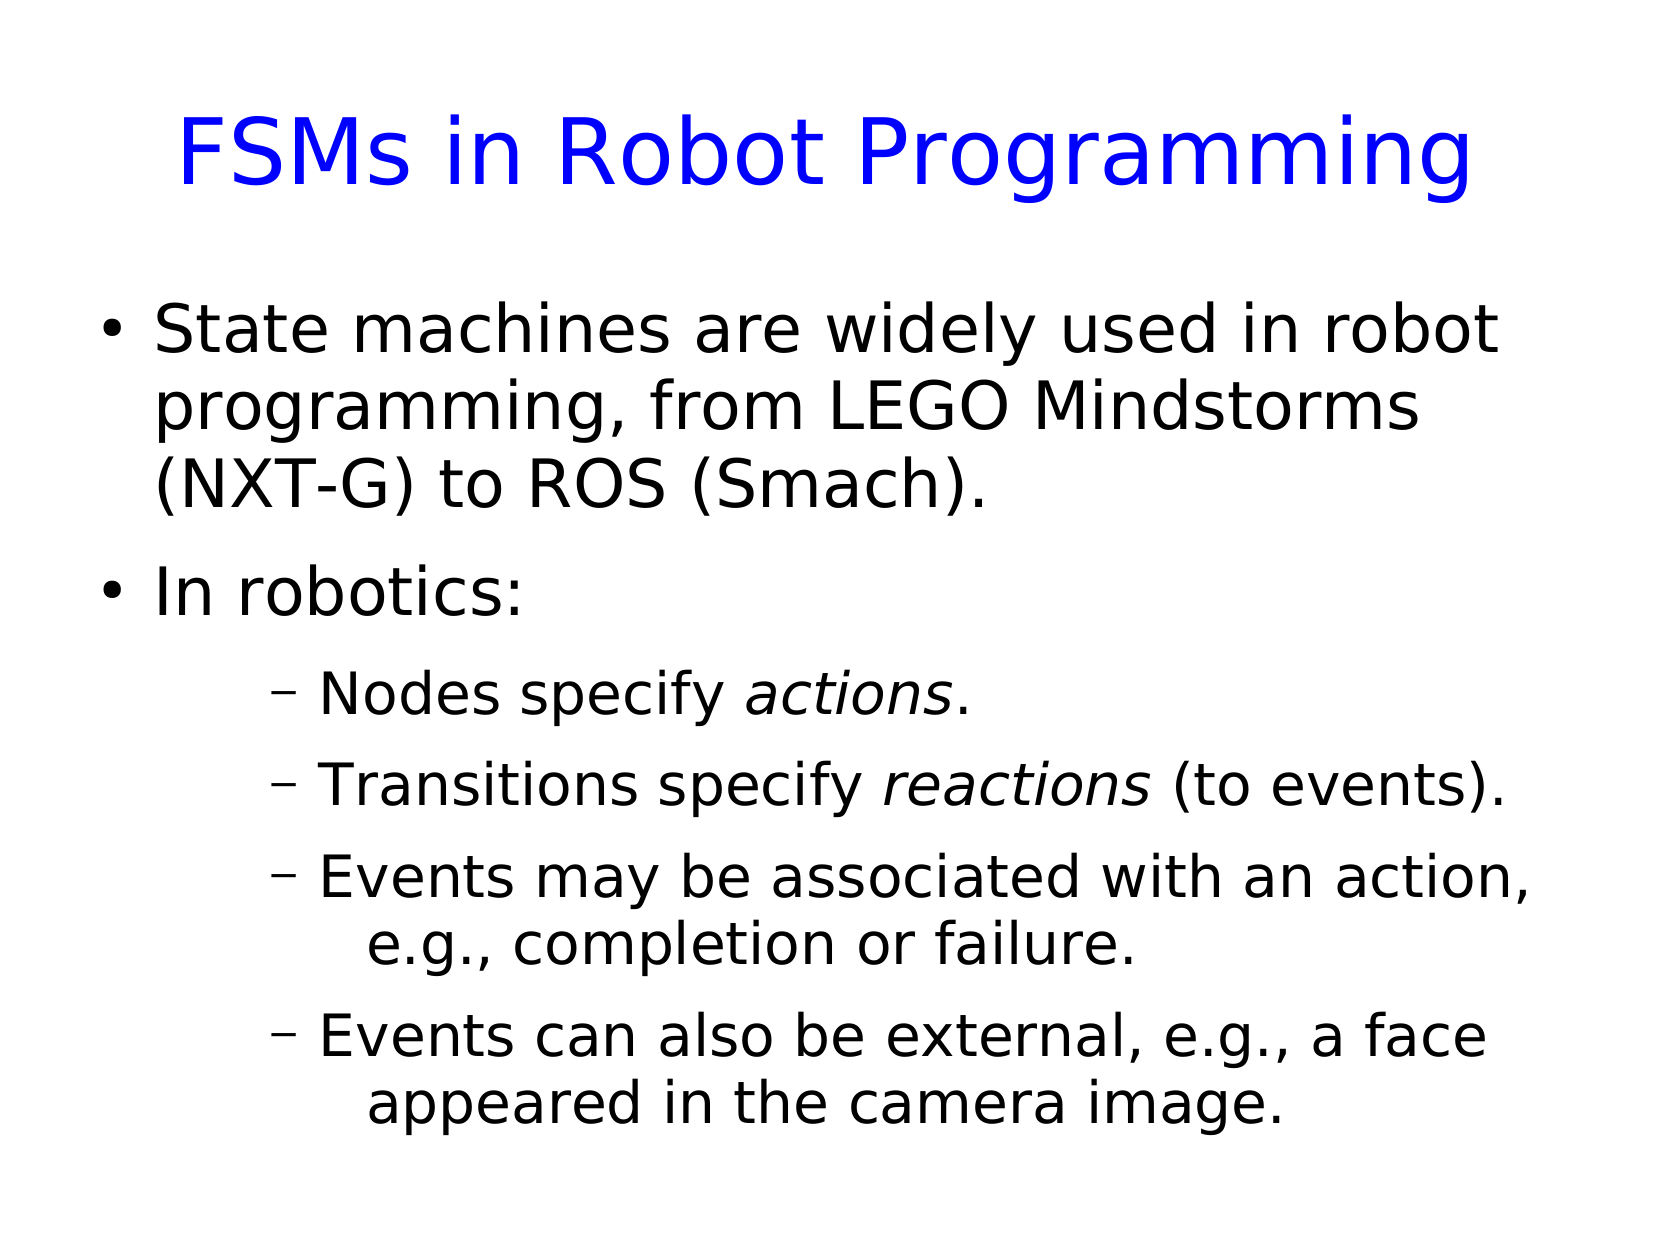

# FSMs in Robot Programming
State machines are widely used in robot programming, from LEGO Mindstorms (NXT-G) to ROS (Smach).
In robotics:
Nodes specify actions.
Transitions specify reactions (to events).
Events may be associated with an action, e.g., completion or failure.
Events can also be external, e.g., a face appeared in the camera image.